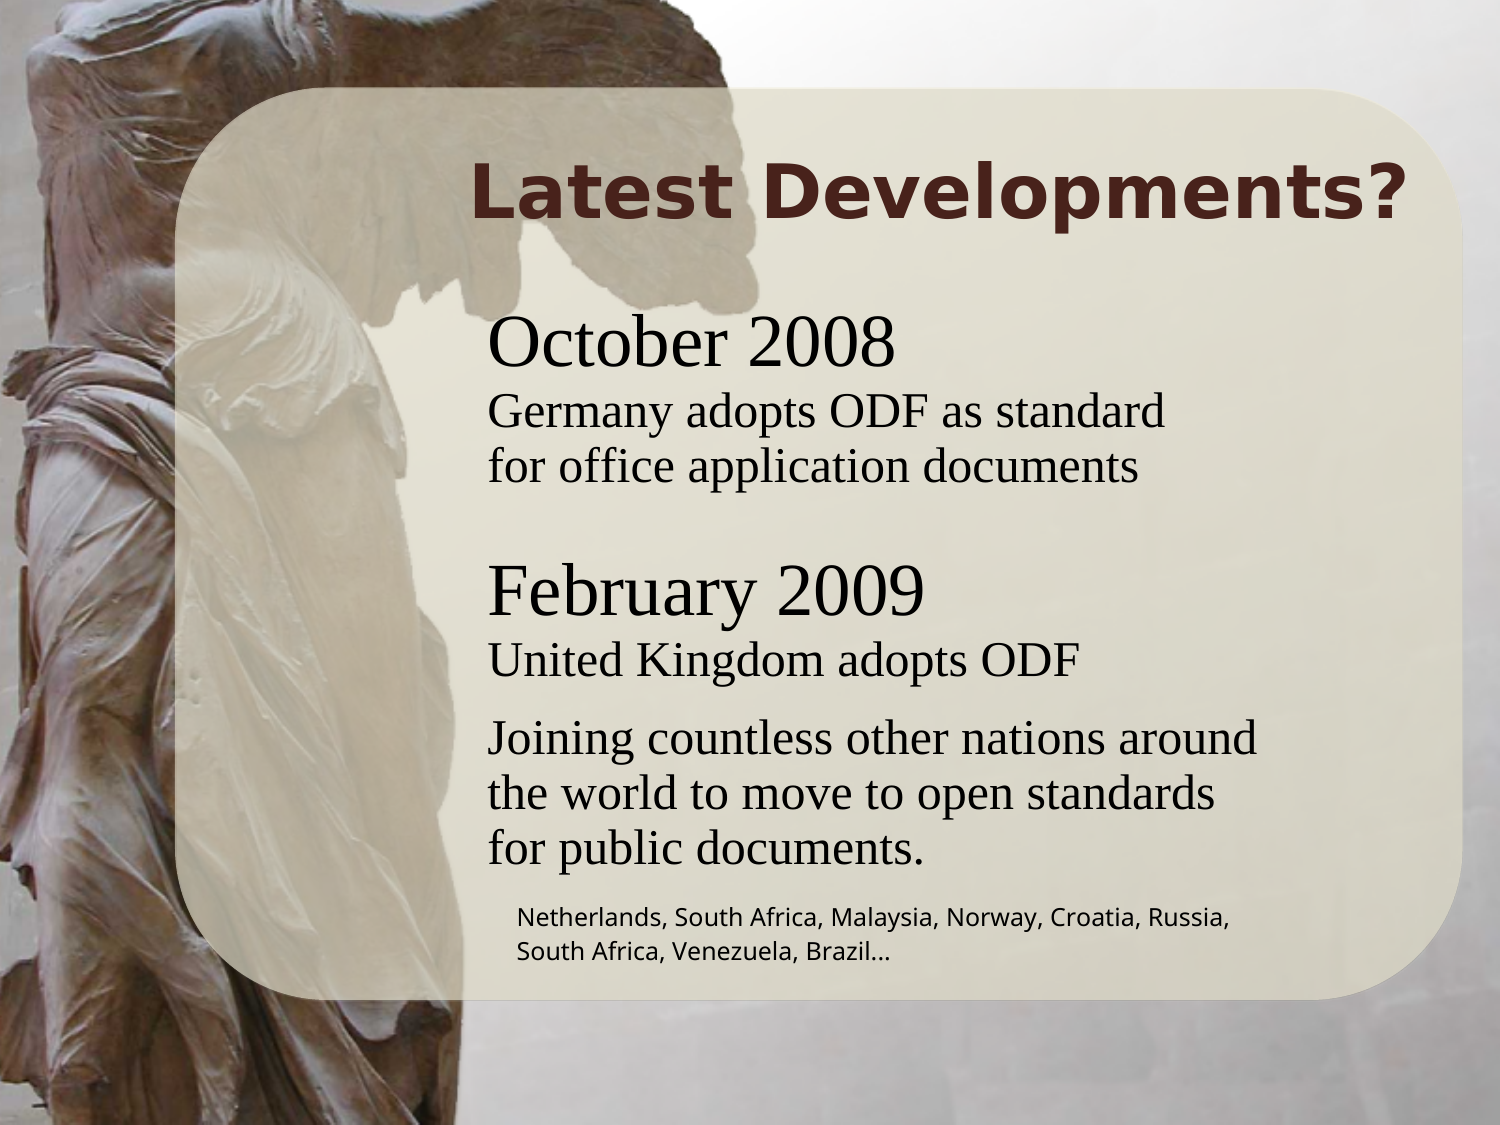

# Latest Developments?
October 2008
Germany adopts ODF as standard
for office application documents
February 2009
United Kingdom adopts ODF
Joining countless other nations around
the world to move to open standards
for public documents.
Netherlands, South Africa, Malaysia, Norway, Croatia, Russia, South Africa, Venezuela, Brazil...